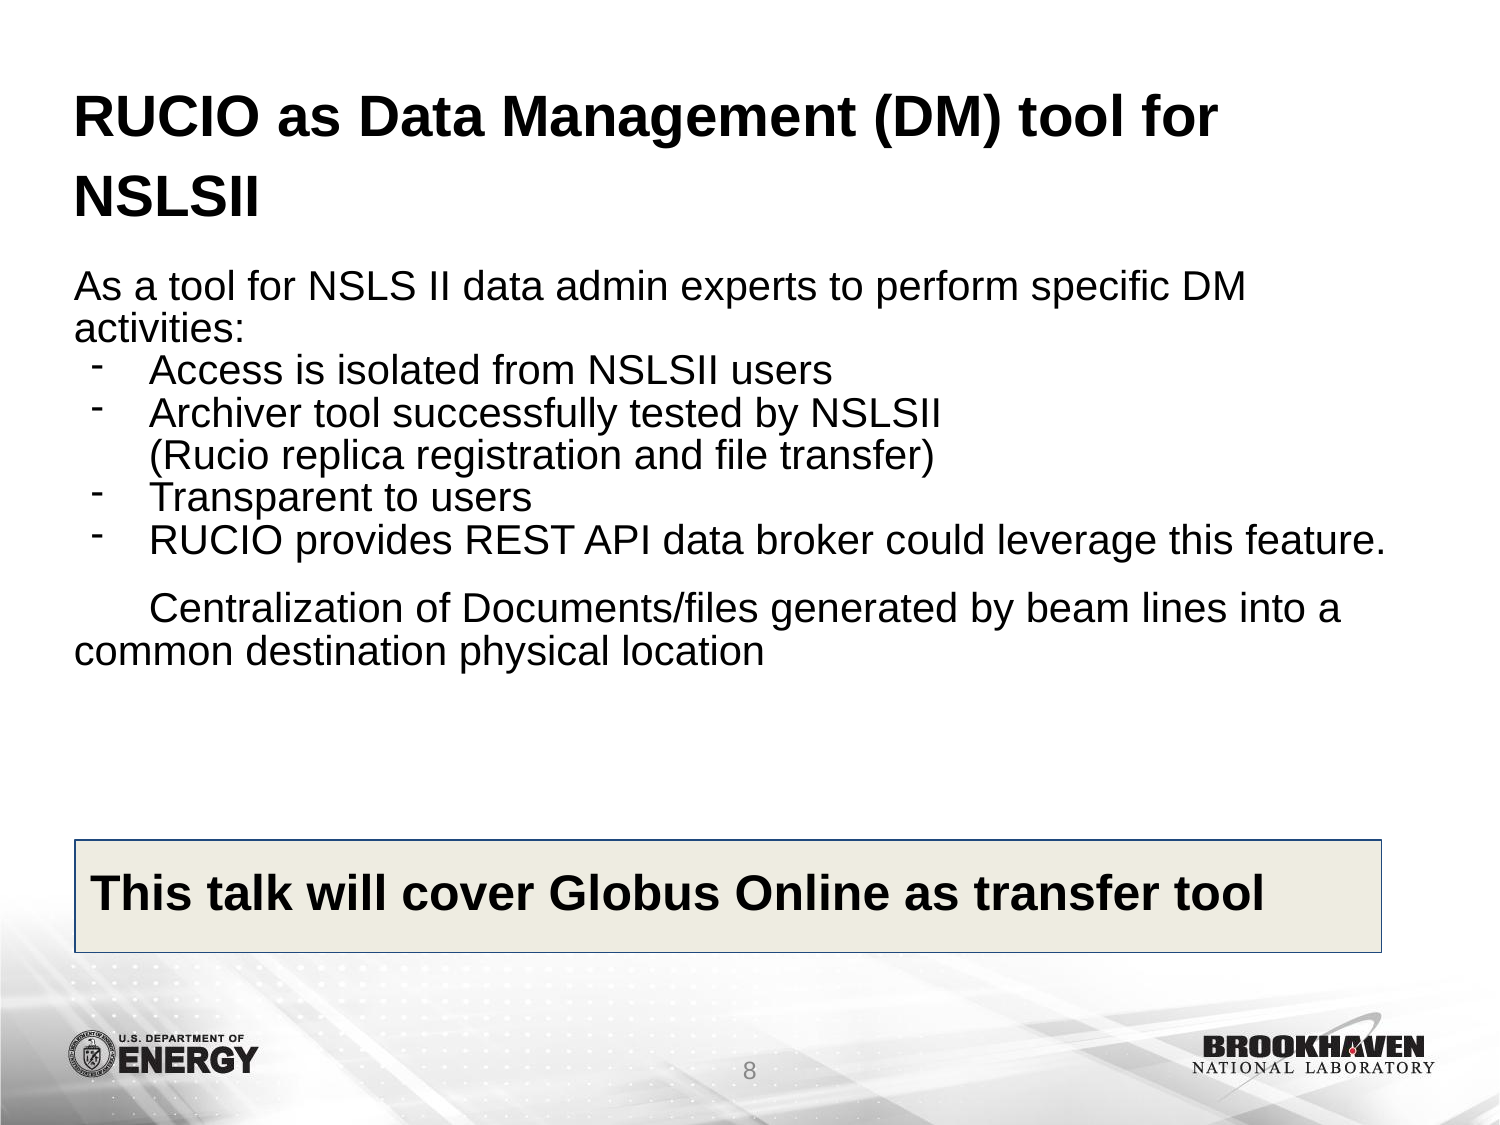

RUCIO as Data Management (DM) tool for NSLSII
As a tool for NSLS II data admin experts to perform specific DM
activities:
Access is isolated from NSLSII users
Archiver tool successfully tested by NSLSII
(Rucio replica registration and file transfer)
Transparent to users
RUCIO provides REST API data broker could leverage this feature.
Centralization of Documents/files generated by beam lines into a
common destination physical location
This talk will cover Globus Online as transfer tool